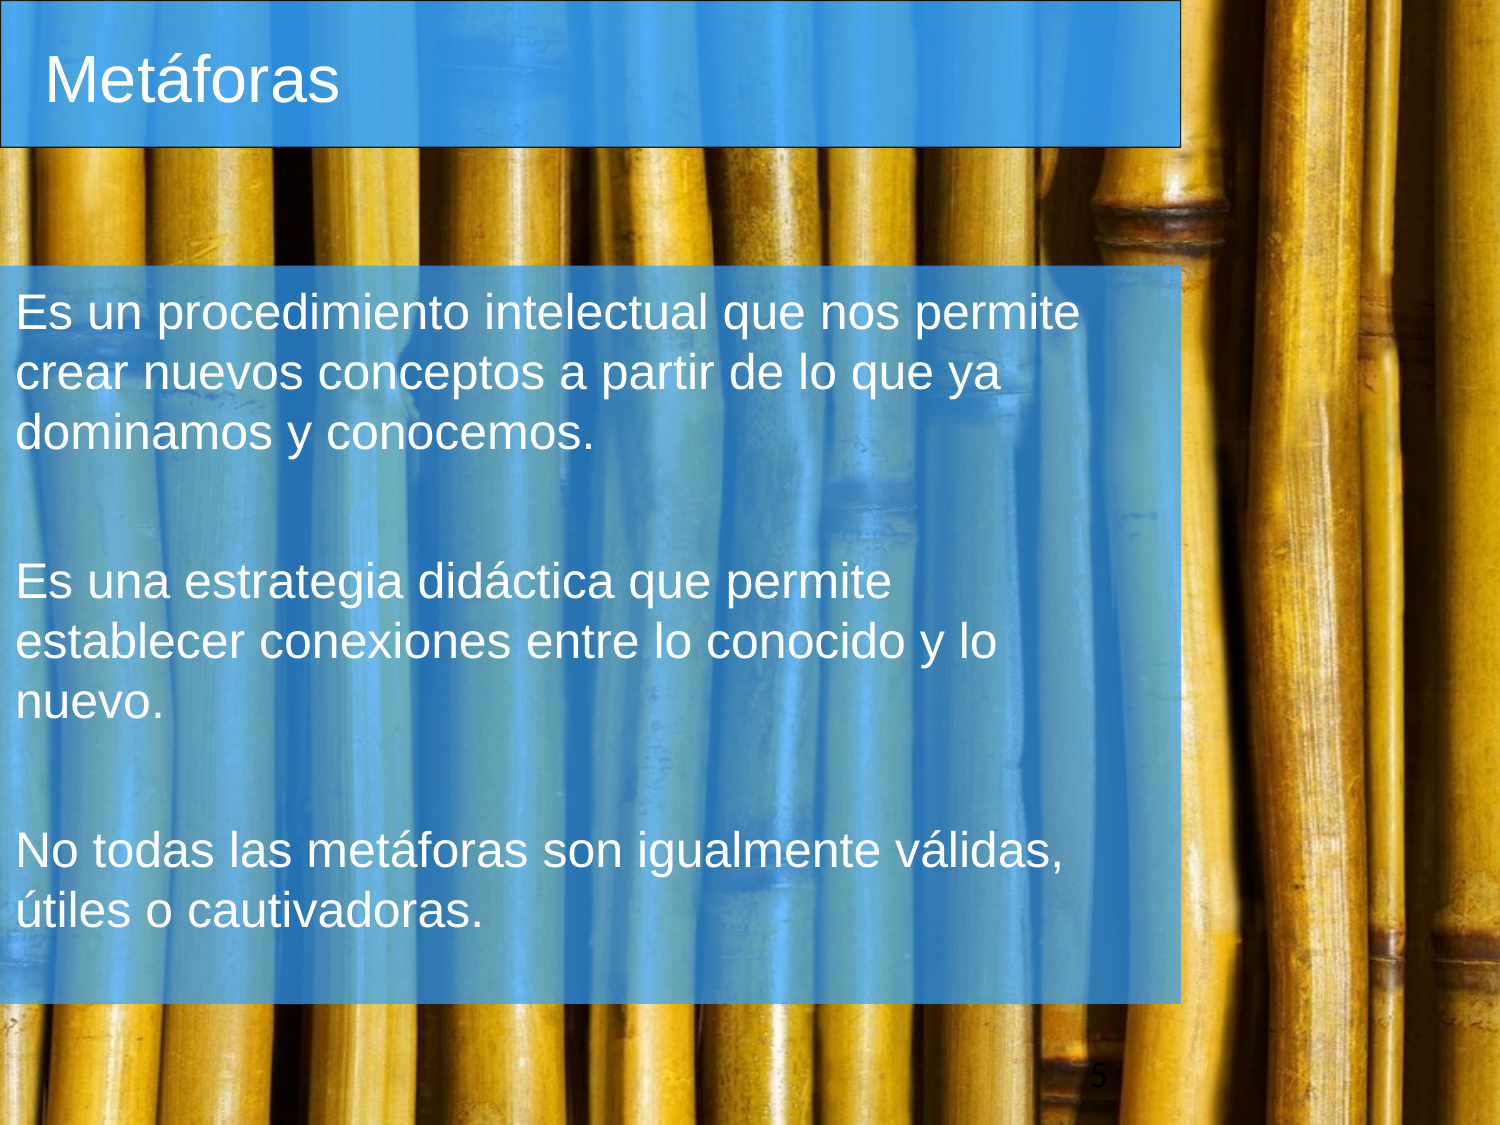

# Metáforas
Es un procedimiento intelectual que nos permite crear nuevos conceptos a partir de lo que ya dominamos y conocemos.
Es una estrategia didáctica que permite establecer conexiones entre lo conocido y lo nuevo.
No todas las metáforas son igualmente válidas, útiles o cautivadoras.
5